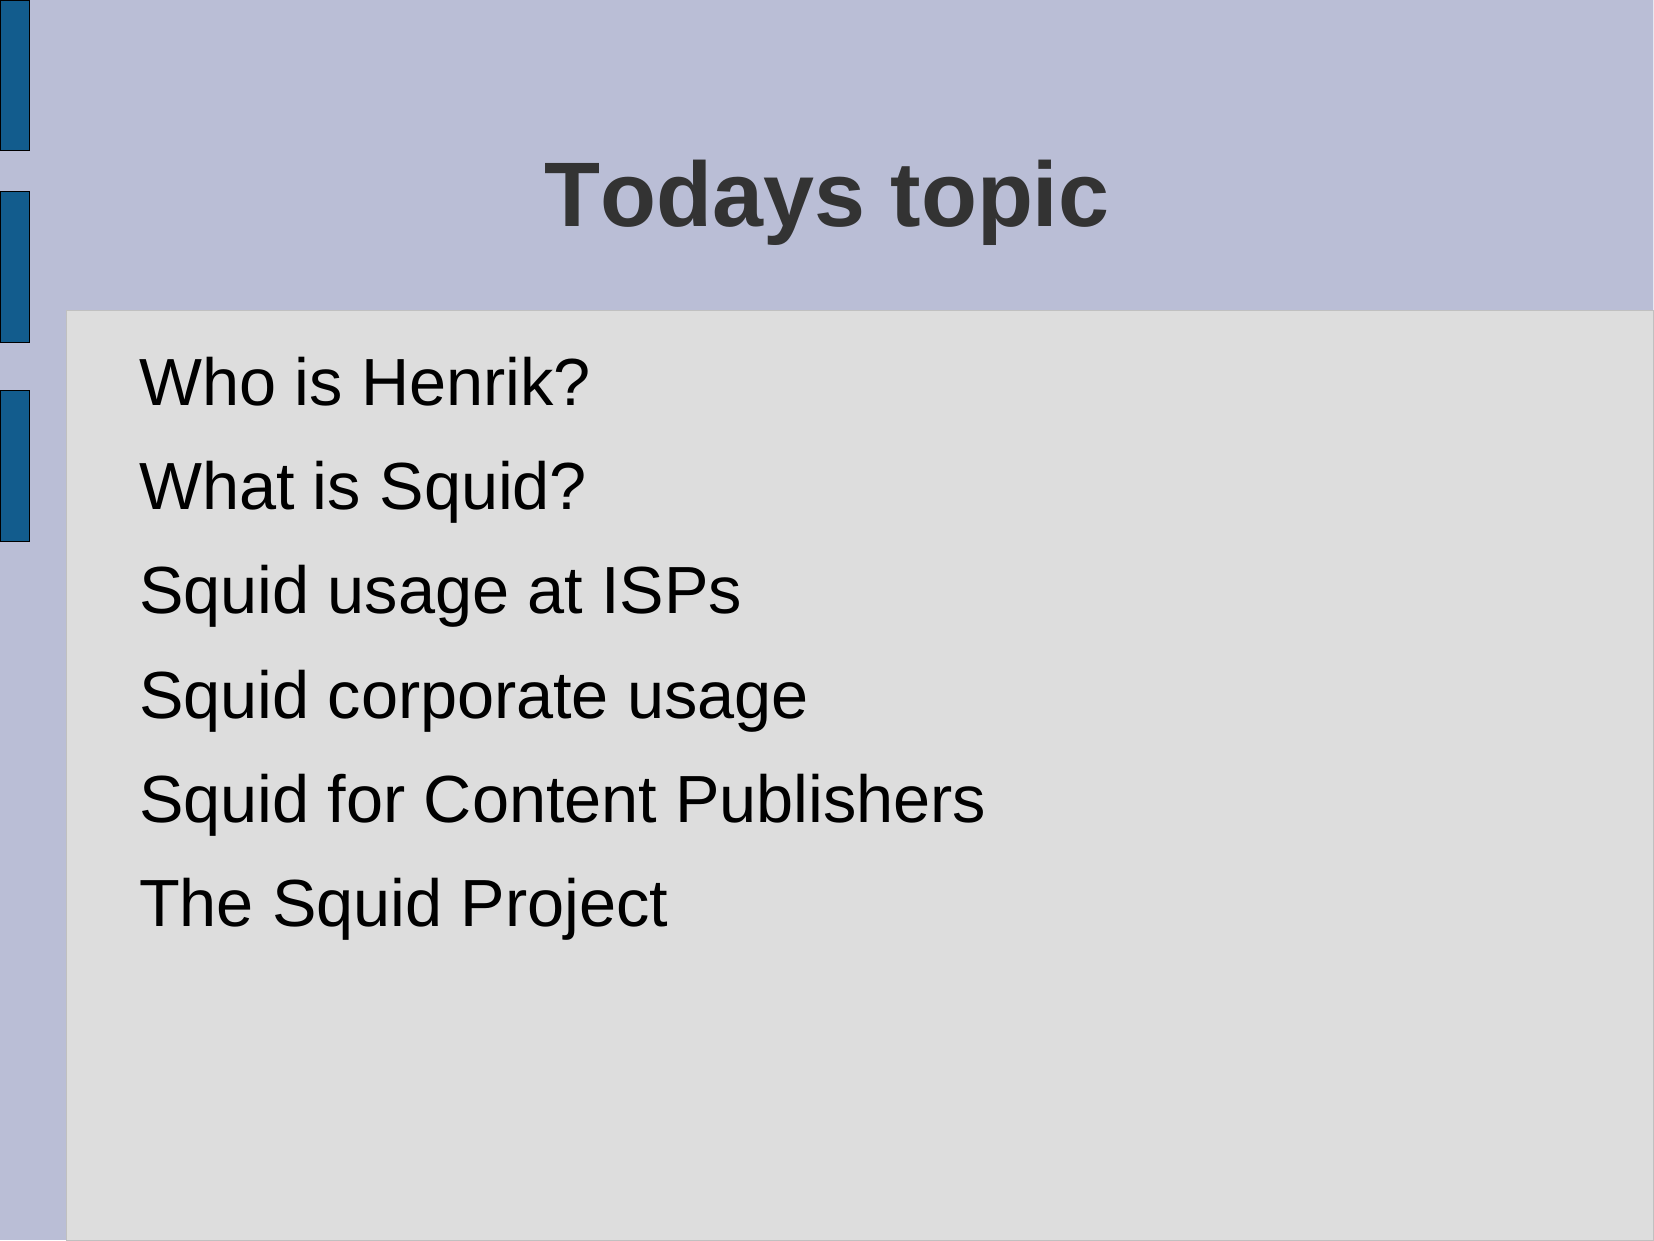

# Todays topic
Who is Henrik?
What is Squid?
Squid usage at ISPs
Squid corporate usage
Squid for Content Publishers
The Squid Project